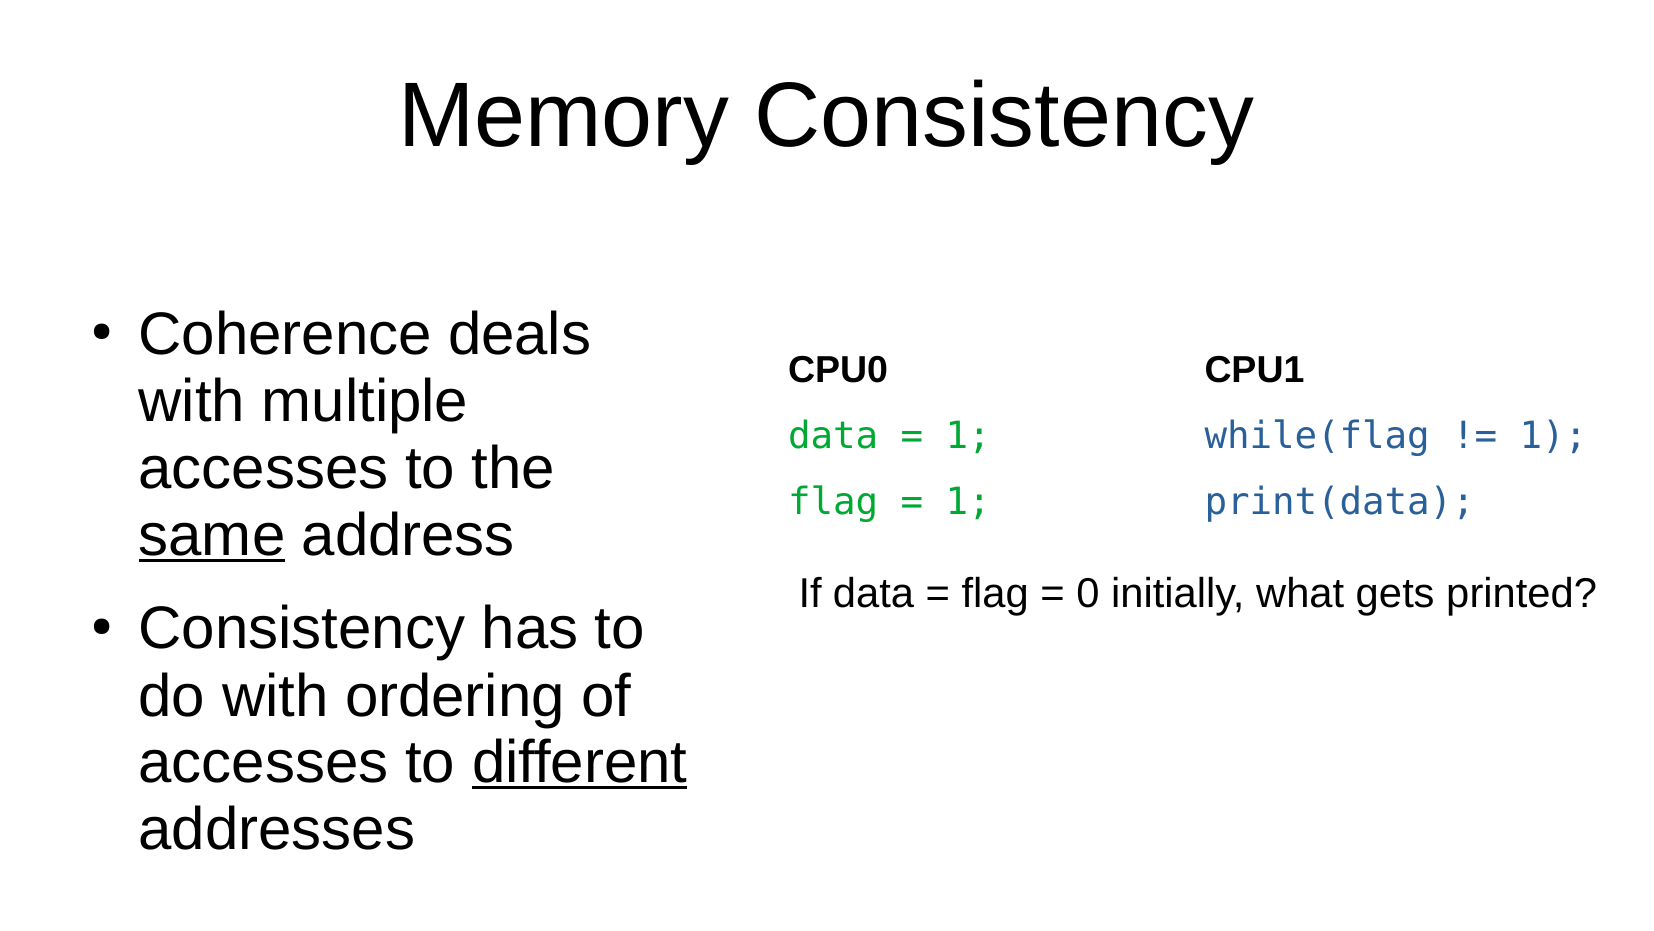

# Memory Consistency
Coherence deals with multiple accesses to the same address
Consistency has to do with ordering of accesses to different addresses
| CPU0 | CPU1 |
| --- | --- |
| data = 1; | while(flag != 1); |
| flag = 1; | print(data); |
If data = flag = 0 initially, what gets printed?